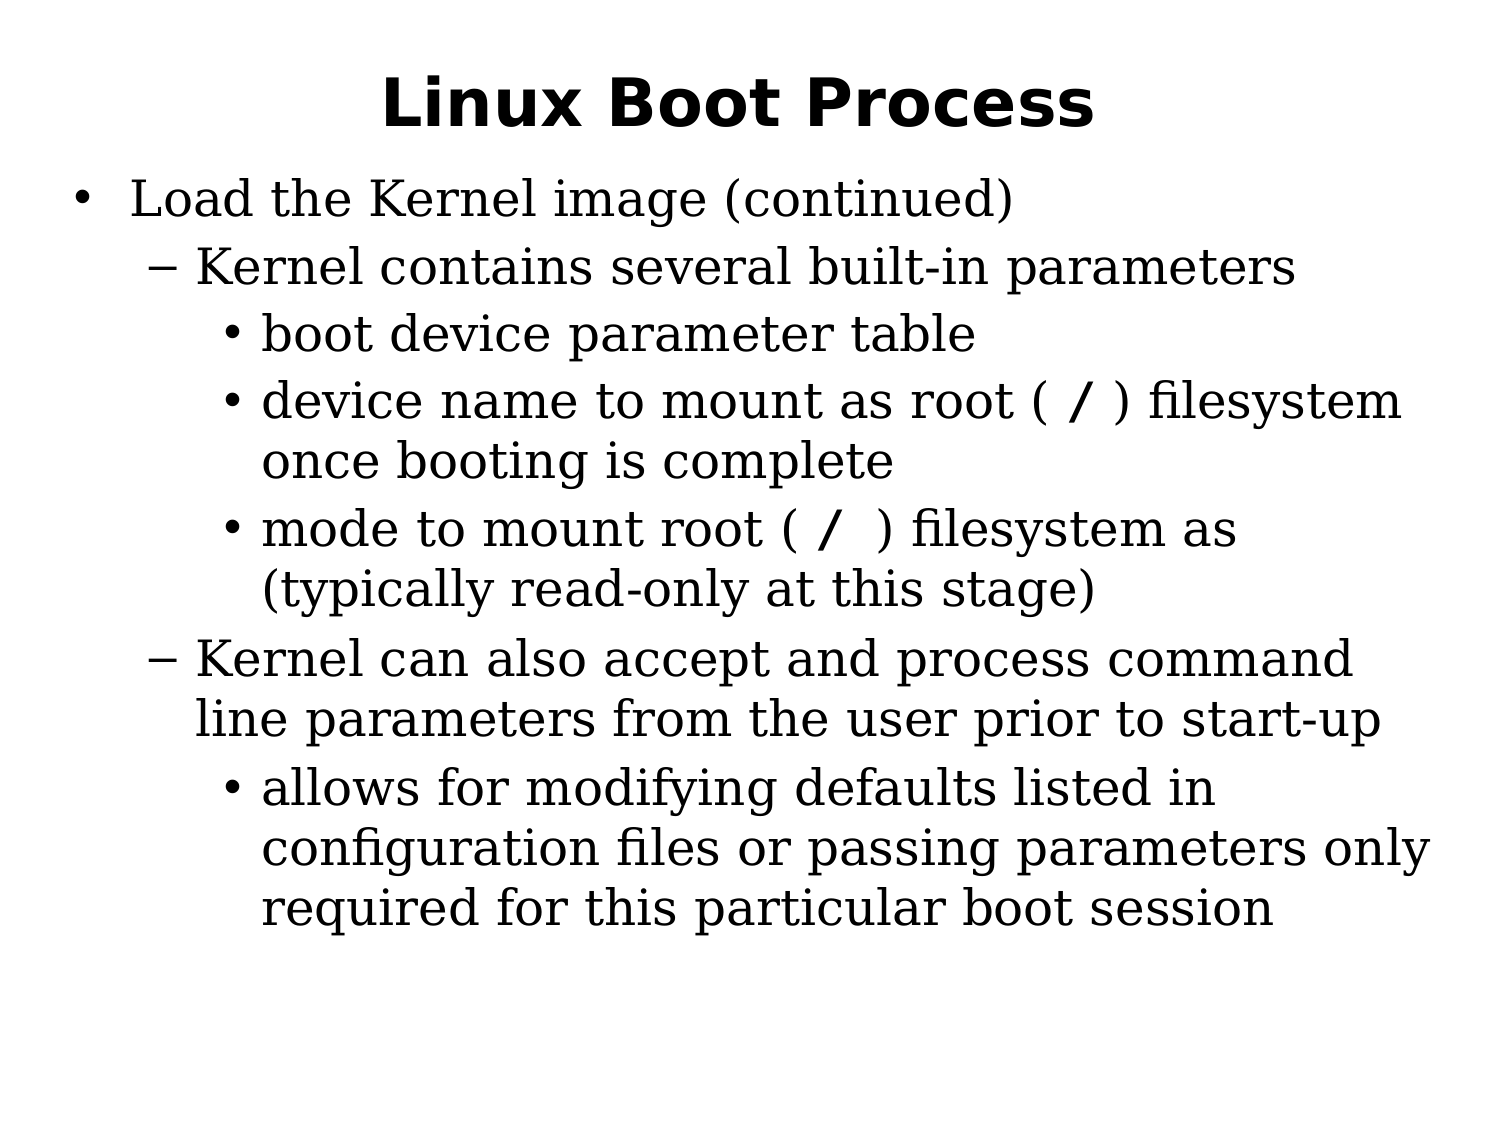

# Linux Boot Process
Load the Kernel image (continued)
Kernel contains several built-in parameters
boot device parameter table
device name to mount as root ( / ) filesystem once booting is complete
mode to mount root ( / ) filesystem as (typically read-only at this stage)
Kernel can also accept and process command line parameters from the user prior to start-up
allows for modifying defaults listed in configuration files or passing parameters only required for this particular boot session